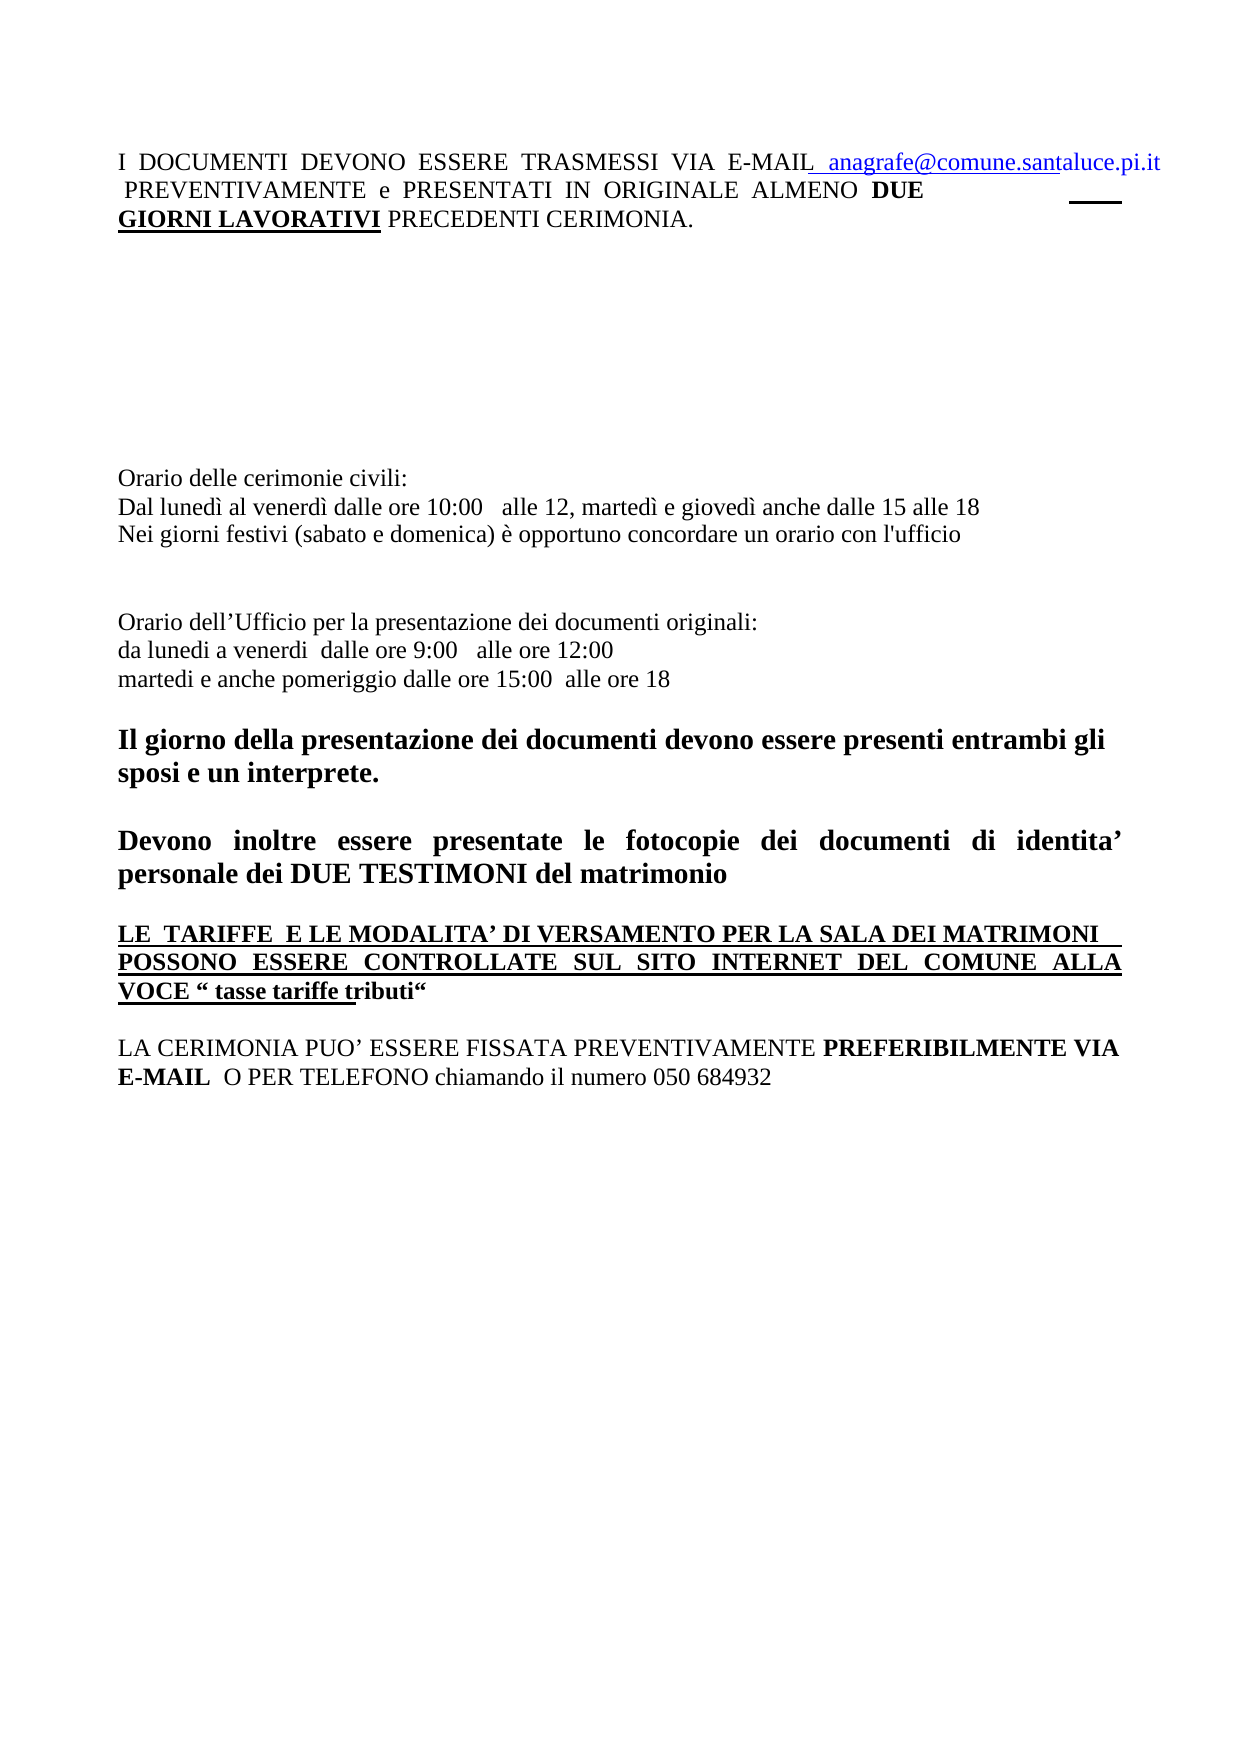

I DOCUMENTI DEVONO ESSERE TRASMESSI VIA E-MAIL anagrafe@comune.santaluce.pi.it
 PREVENTIVAMENTE e PRESENTATI IN ORIGINALE ALMENO DUE
GIORNI LAVORATIVI PRECEDENTI CERIMONIA.
Orario delle cerimonie civili:
Dal lunedì al venerdì dalle ore 10:00 alle 12, martedì e giovedì anche dalle 15 alle 18
Nei giorni festivi (sabato e domenica) è opportuno concordare un orario con l'ufficio
Orario dell’Ufficio per la presentazione dei documenti originali:
da lunedi a venerdi dalle ore 9:00 alle ore 12:00
martedi e anche pomeriggio dalle ore 15:00 alle ore 18
Il giorno della presentazione dei documenti devono essere presenti entrambi gli
sposi e un interprete.
Devono
inoltre
essere
presentate
le
fotocopie
dei
documenti
di
identita’
personale dei DUE TESTIMONI del matrimonio
LE TARIFFE E LE MODALITA’ DI VERSAMENTO PER LA SALA DEI MATRIMONI
POSSONO
ESSERE
CONTROLLATE
SUL
SITO
INTERNET
DEL
COMUNE
ALLA
VOCE “ tasse tariffe tributi“
LA CERIMONIA PUO’ ESSERE FISSATA PREVENTIVAMENTE PREFERIBILMENTE VIA
E-MAIL O PER TELEFONO chiamando il numero 050 684932